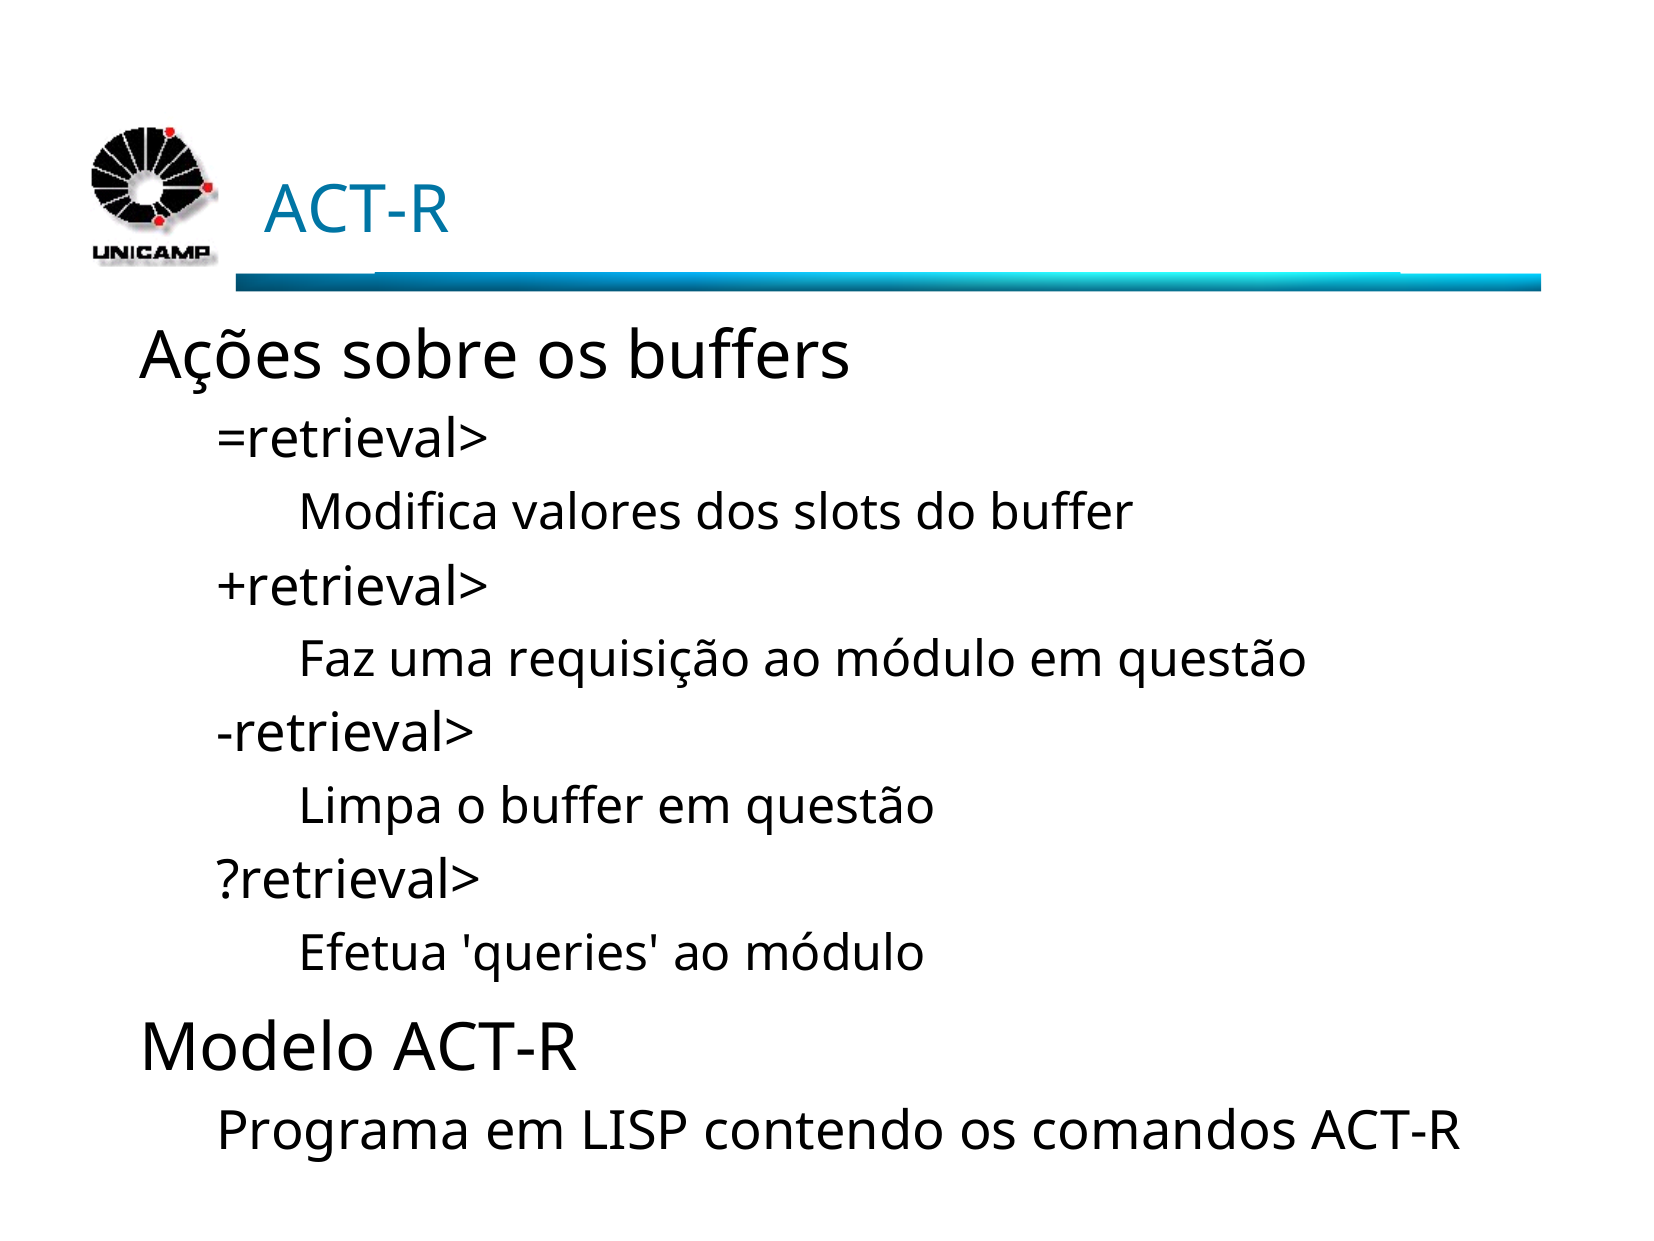

# ACT-R
Ações sobre os buffers
=retrieval>
Modifica valores dos slots do buffer
+retrieval>
Faz uma requisição ao módulo em questão
-retrieval>
Limpa o buffer em questão
?retrieval>
Efetua 'queries' ao módulo
Modelo ACT-R
Programa em LISP contendo os comandos ACT-R